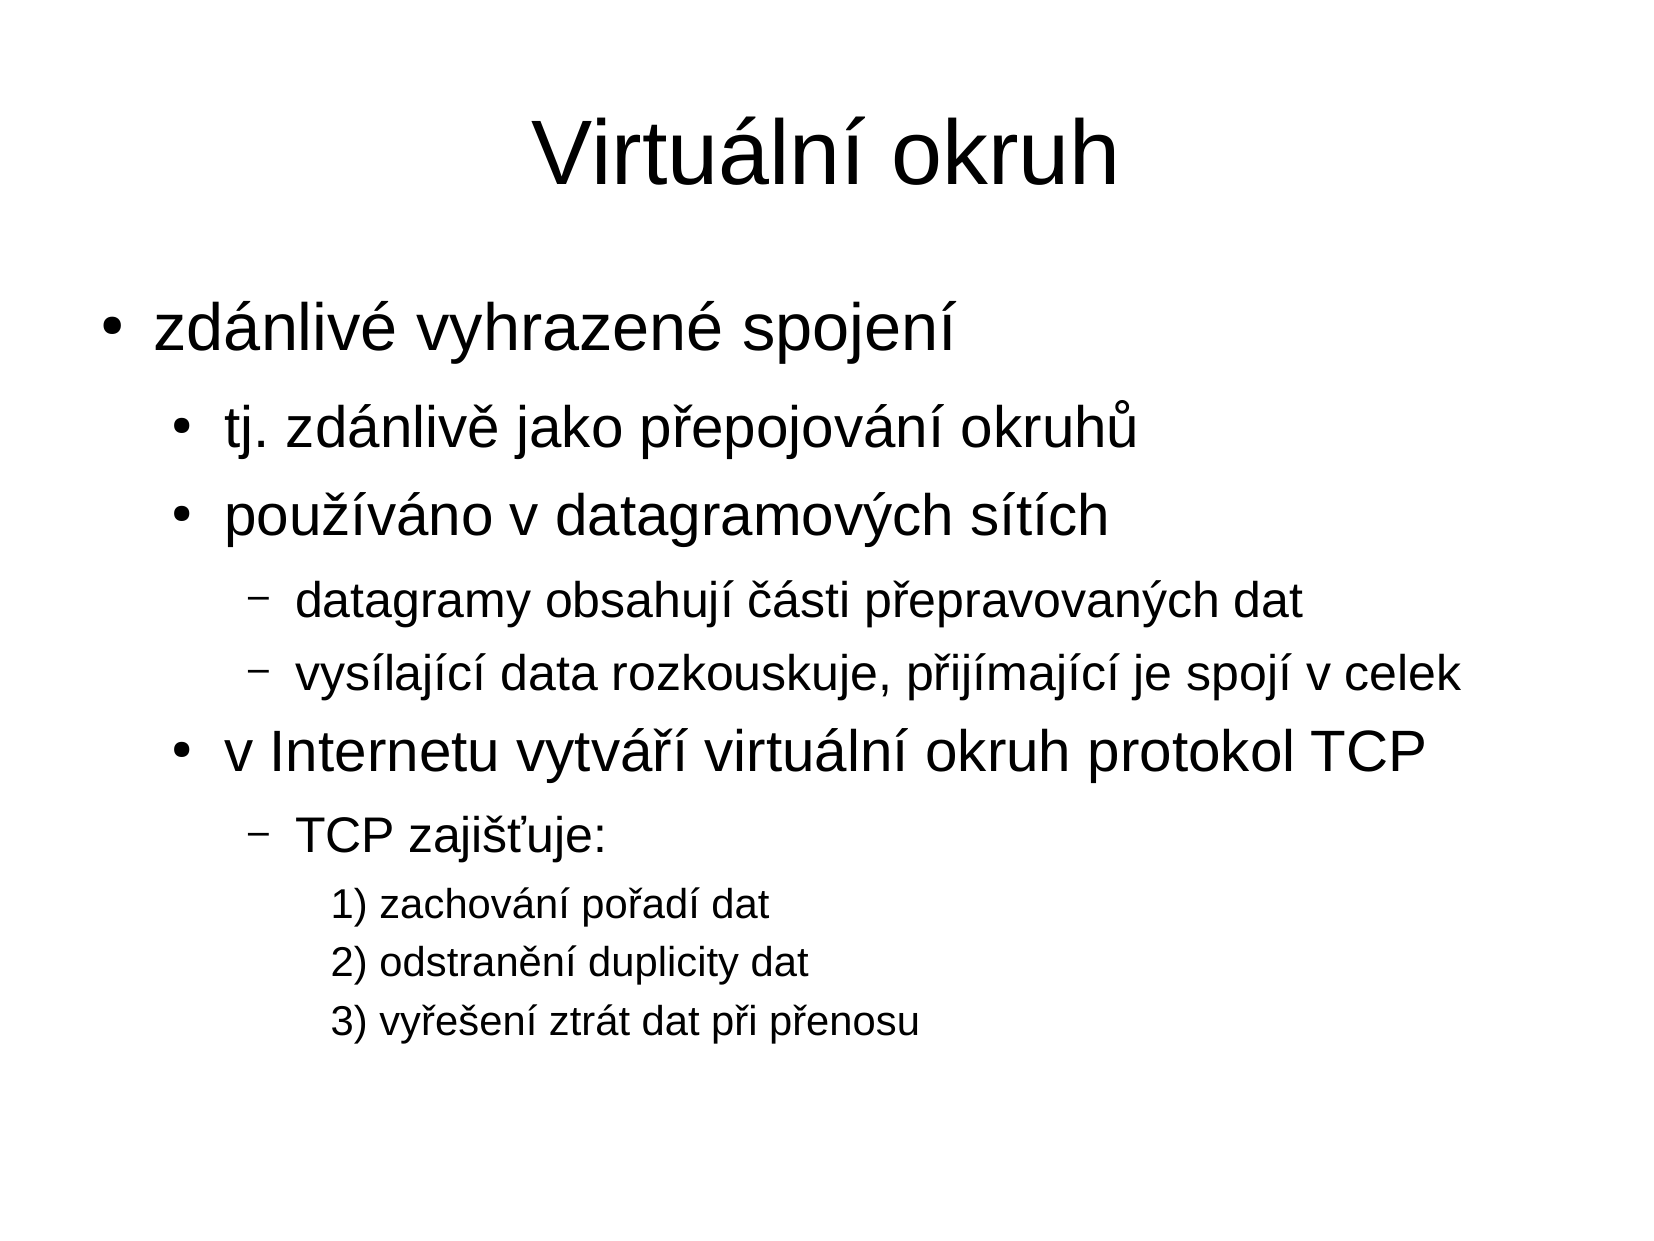

# Virtuální okruh
zdánlivé vyhrazené spojení
tj. zdánlivě jako přepojování okruhů
používáno v datagramových sítích
datagramy obsahují části přepravovaných dat
vysílající data rozkouskuje, přijímající je spojí v celek
v Internetu vytváří virtuální okruh protokol TCP
TCP zajišťuje:
 zachování pořadí dat
 odstranění duplicity dat
 vyřešení ztrát dat při přenosu